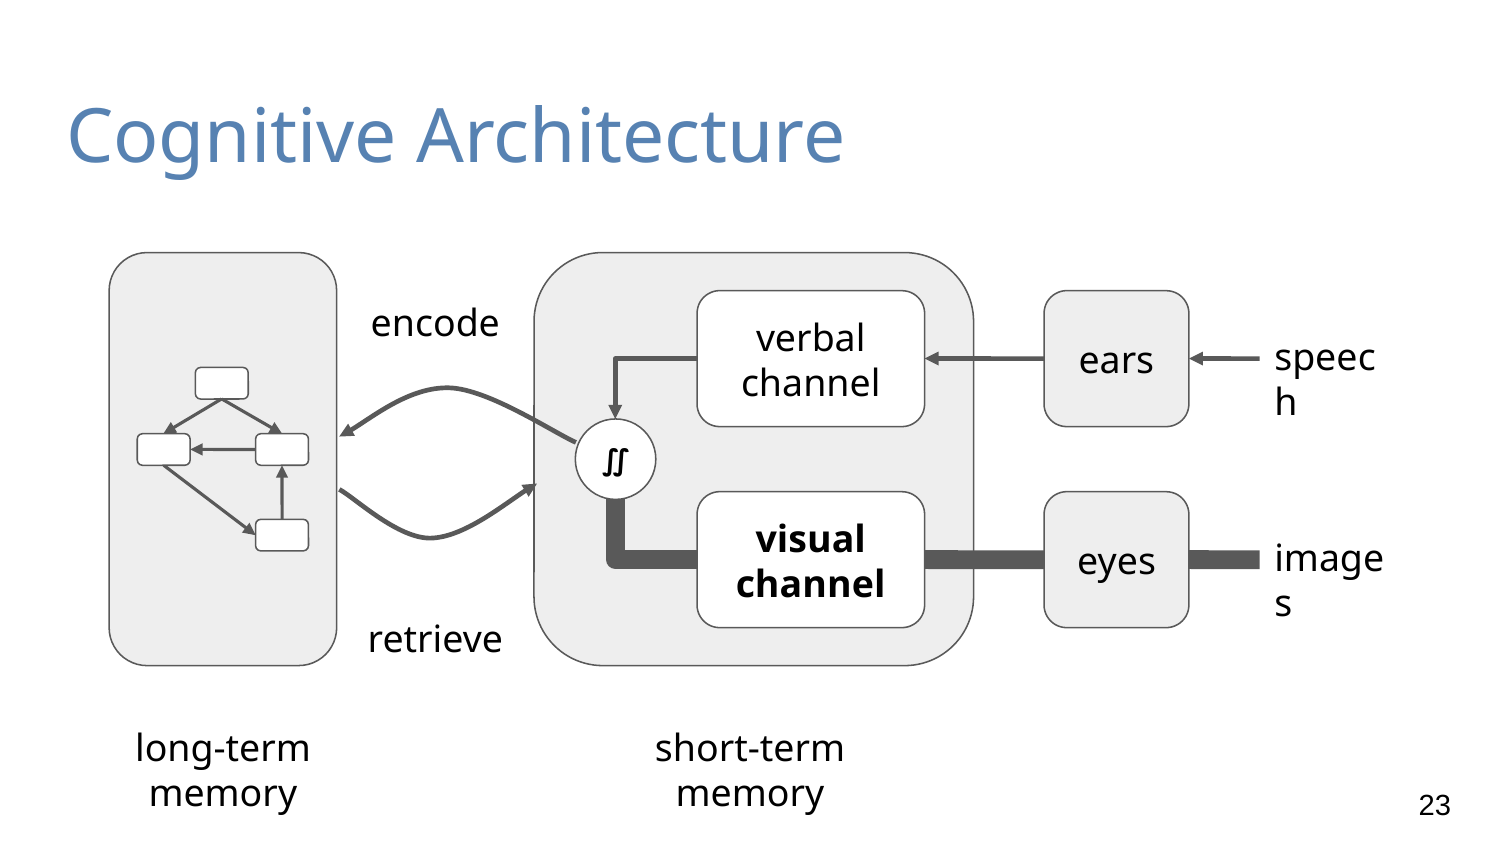

# Cognitive Architecture
encode
verbal channel
ears
speech
∬
visual channel
eyes
images
retrieve
long-term memory
short-term memory